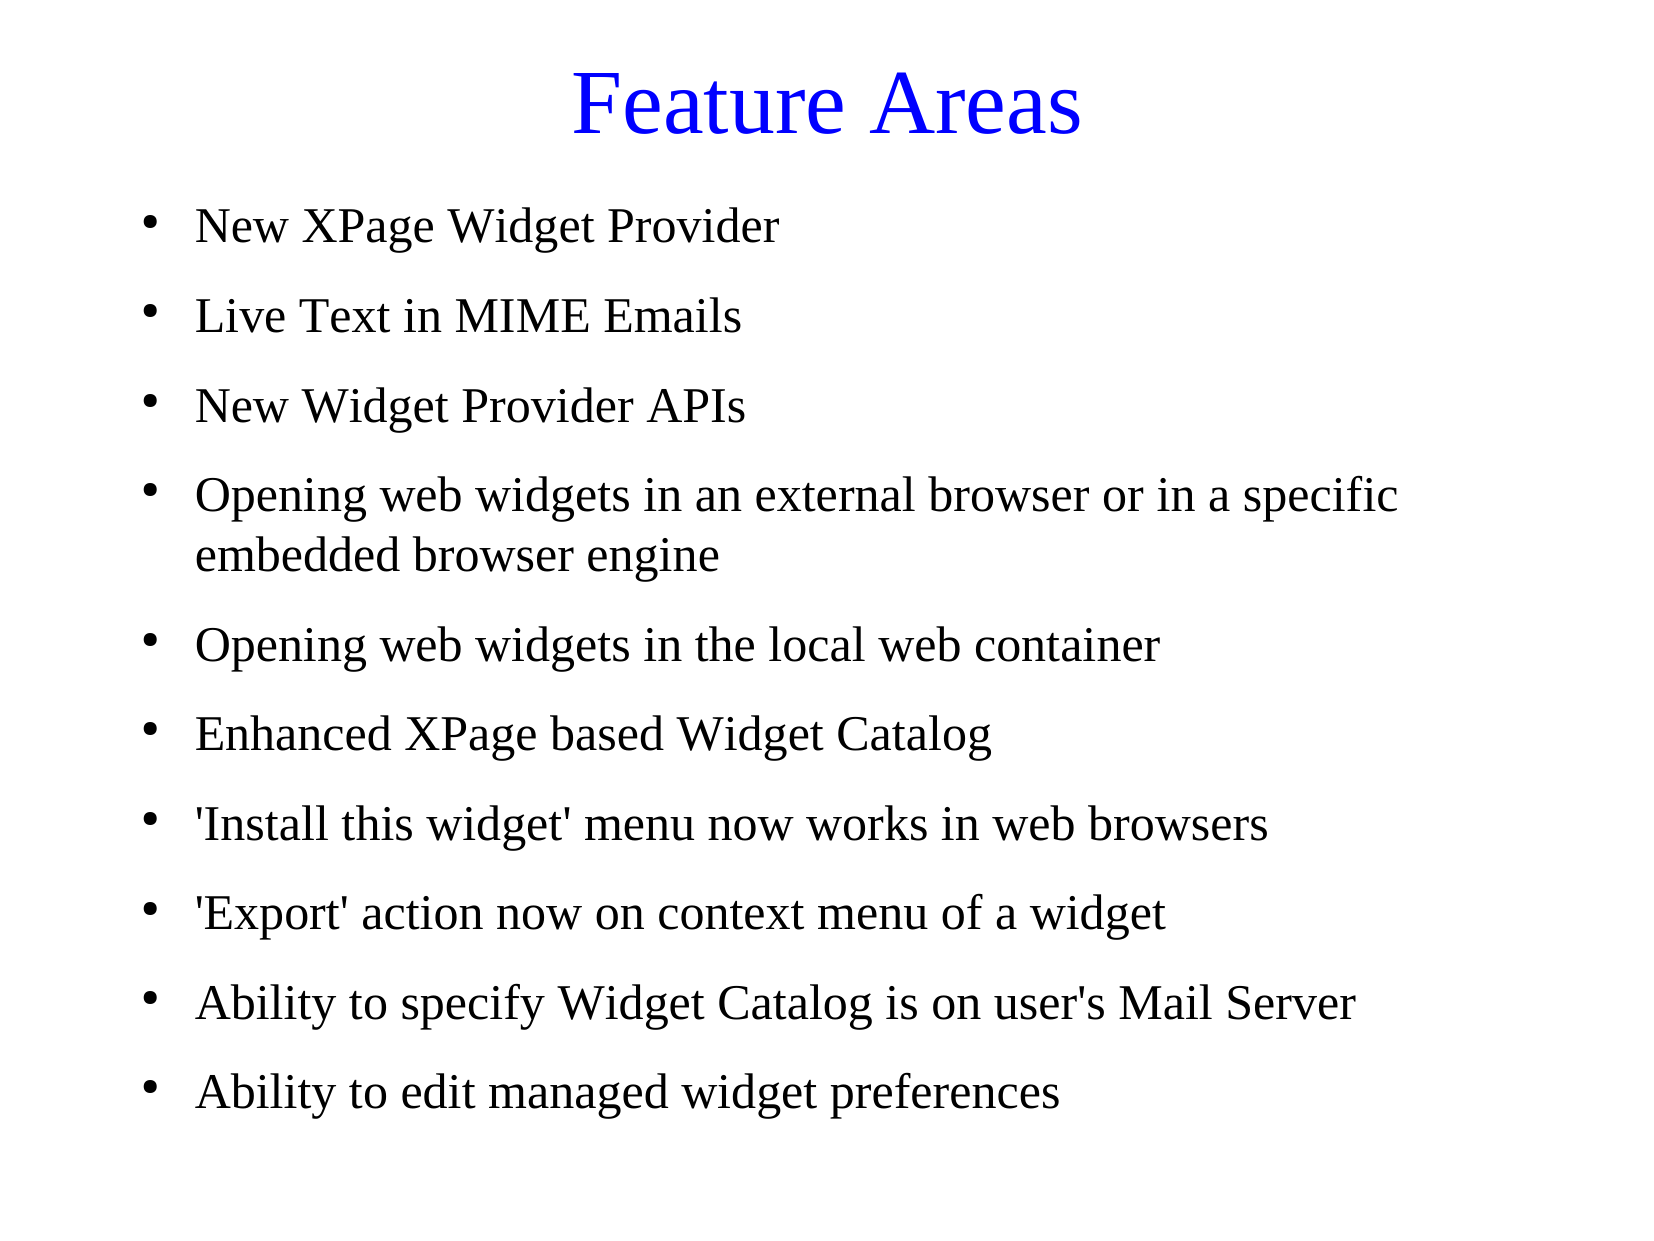

# Feature Areas
New XPage Widget Provider
Live Text in MIME Emails
New Widget Provider APIs
Opening web widgets in an external browser or in a specific embedded browser engine
Opening web widgets in the local web container
Enhanced XPage based Widget Catalog
'Install this widget' menu now works in web browsers
'Export' action now on context menu of a widget
Ability to specify Widget Catalog is on user's Mail Server
Ability to edit managed widget preferences